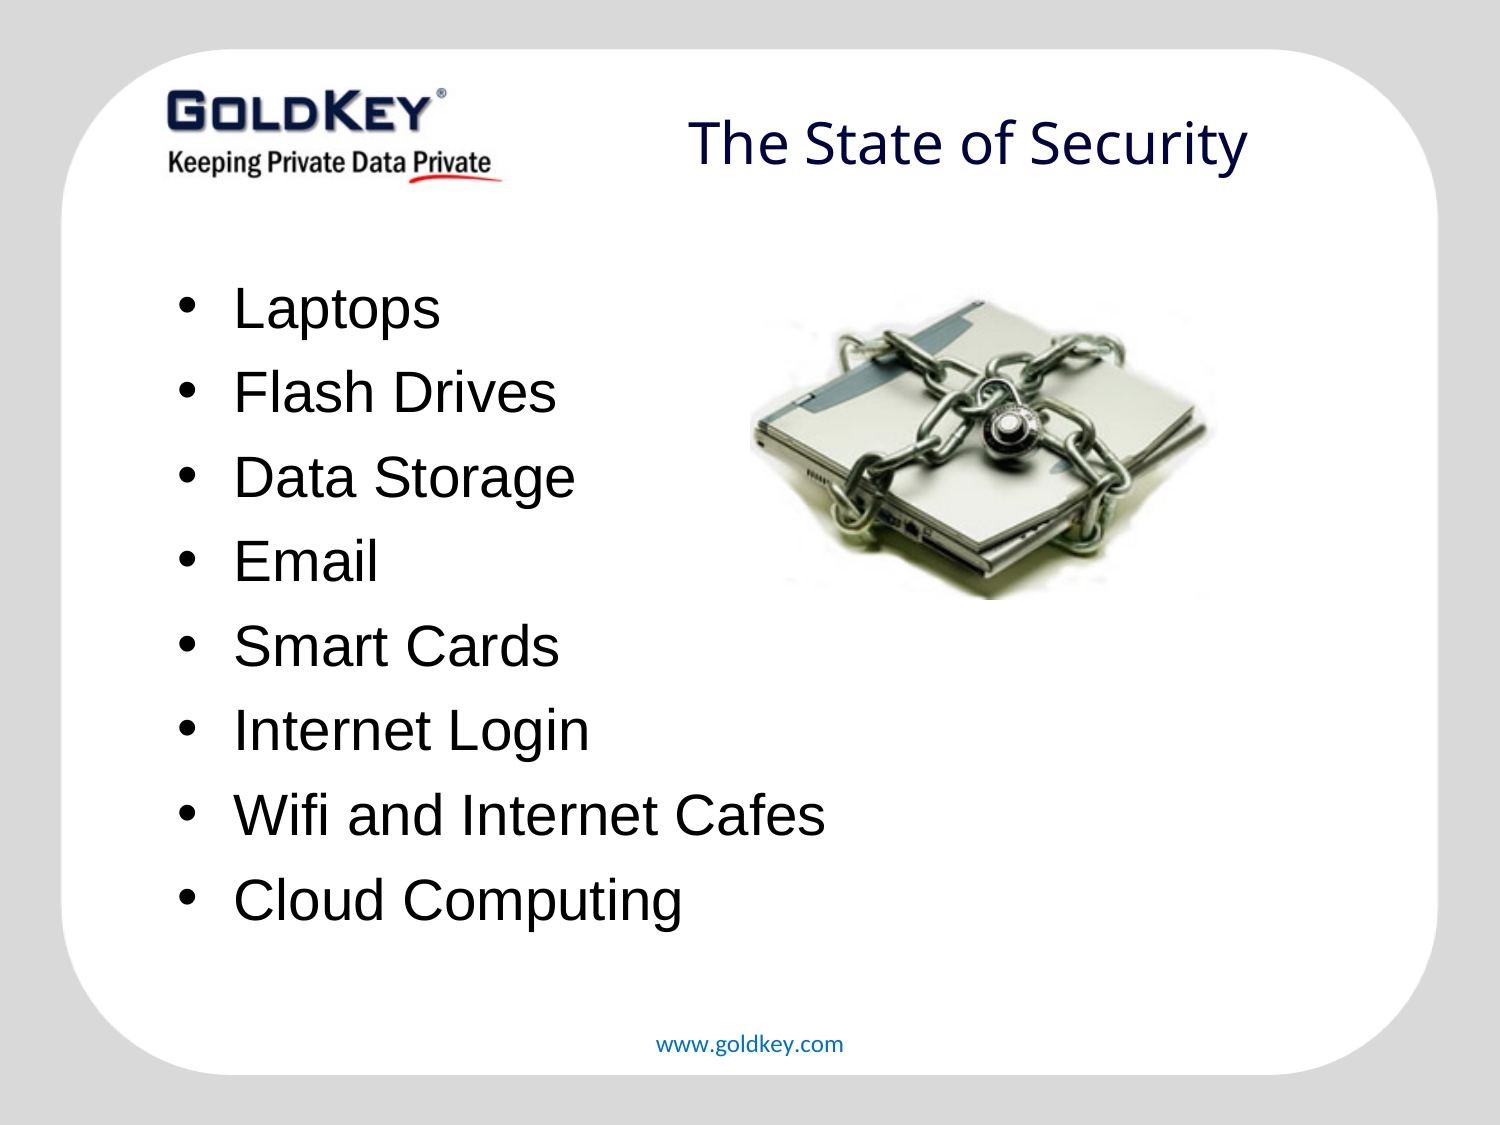

# The State of Security
Laptops
Flash Drives
Data Storage
Email
Smart Cards
Internet Login
Wifi and Internet Cafes
Cloud Computing